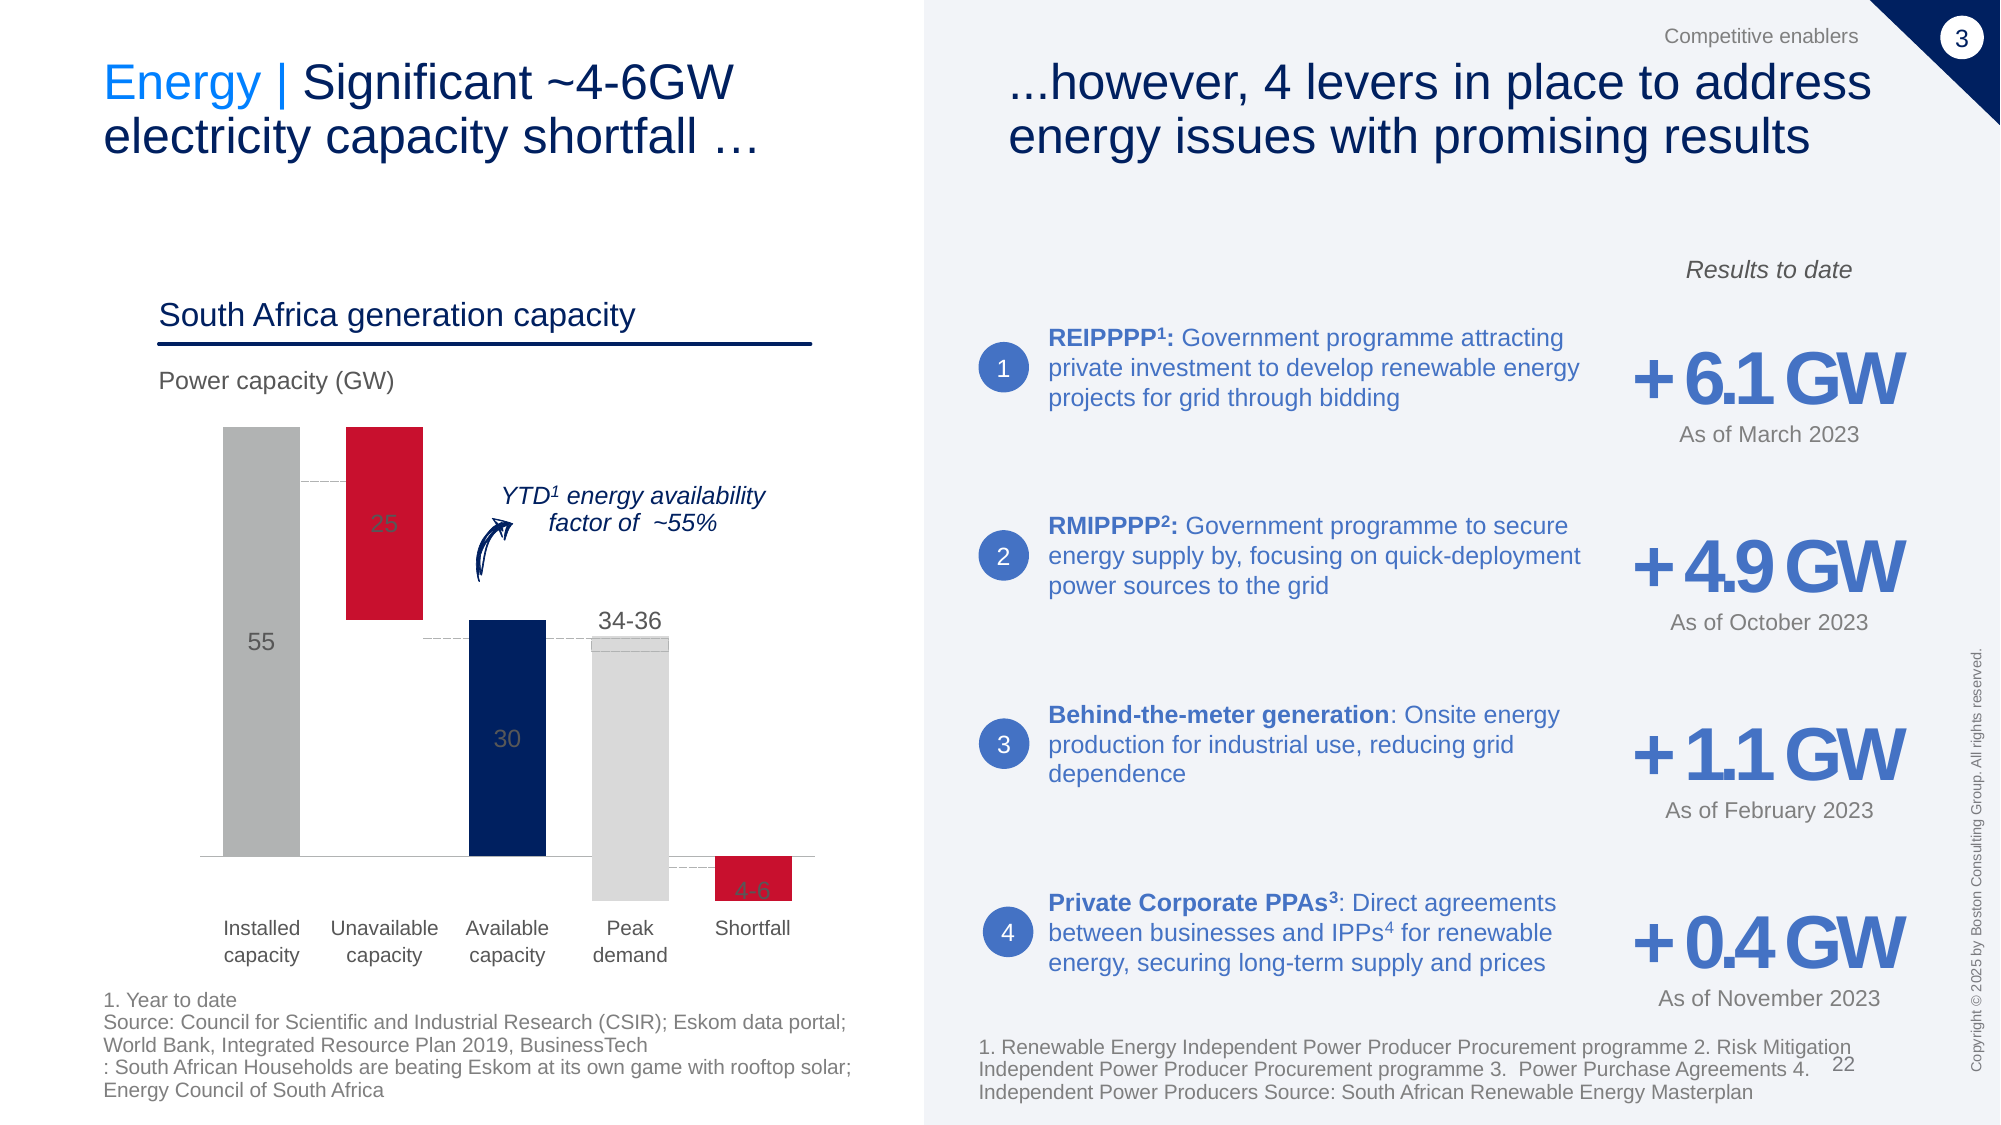

Competitive enablers
3
# Energy | Significant ~4-6GW electricity capacity shortfall …
...however, 4 levers in place to address energy issues with promising results
Results to date
South Africa generation capacity
REIPPPP1: Government programme attracting private investment to develop renewable energy projects for grid through bidding
+ 6.1 GW
As of March 2023
1
Power capacity (GW)
### Chart
| Category | Series1 | Series2 | Series3 |
|---|---|---|---|
| 1 | 55.0 | None | None |
| 2 | 30.25 | 24.75 | None |
| 3 | 30.25 | None | None |
| 4 | 28.25 | 2.0 | -5.75 |
| 5 | -5.75 | None | None |YTD1 energy availability factor of ~55%
RMIPPPP2: Government programme to secure energy supply by, focusing on quick-deployment power sources to the grid
+ 4.9 GW
As of October 2023
2
34-36
Behind-the-meter generation: Onsite energy production for industrial use, reducing grid dependence
+ 1.1 GW
As of February 2023
3
4-6
Private Corporate PPAs3: Direct agreements between businesses and IPPs4 for renewable energy, securing long-term supply and prices
+ 0.4 GW
As of November 2023
4
Installed capacity
Unavailable capacity
Available capacity
Peak demand
Shortfall
1. Year to date
Source: Council for Scientific and Industrial Research (CSIR); Eskom data portal; World Bank, Integrated Resource Plan 2019, BusinessTech: South African Households are beating Eskom at its own game with rooftop solar; Energy Council of South Africa
1. Renewable Energy Independent Power Producer Procurement programme 2. Risk Mitigation Independent Power Producer Procurement programme 3. Power Purchase Agreements 4. Independent Power Producers Source: South African Renewable Energy Masterplan